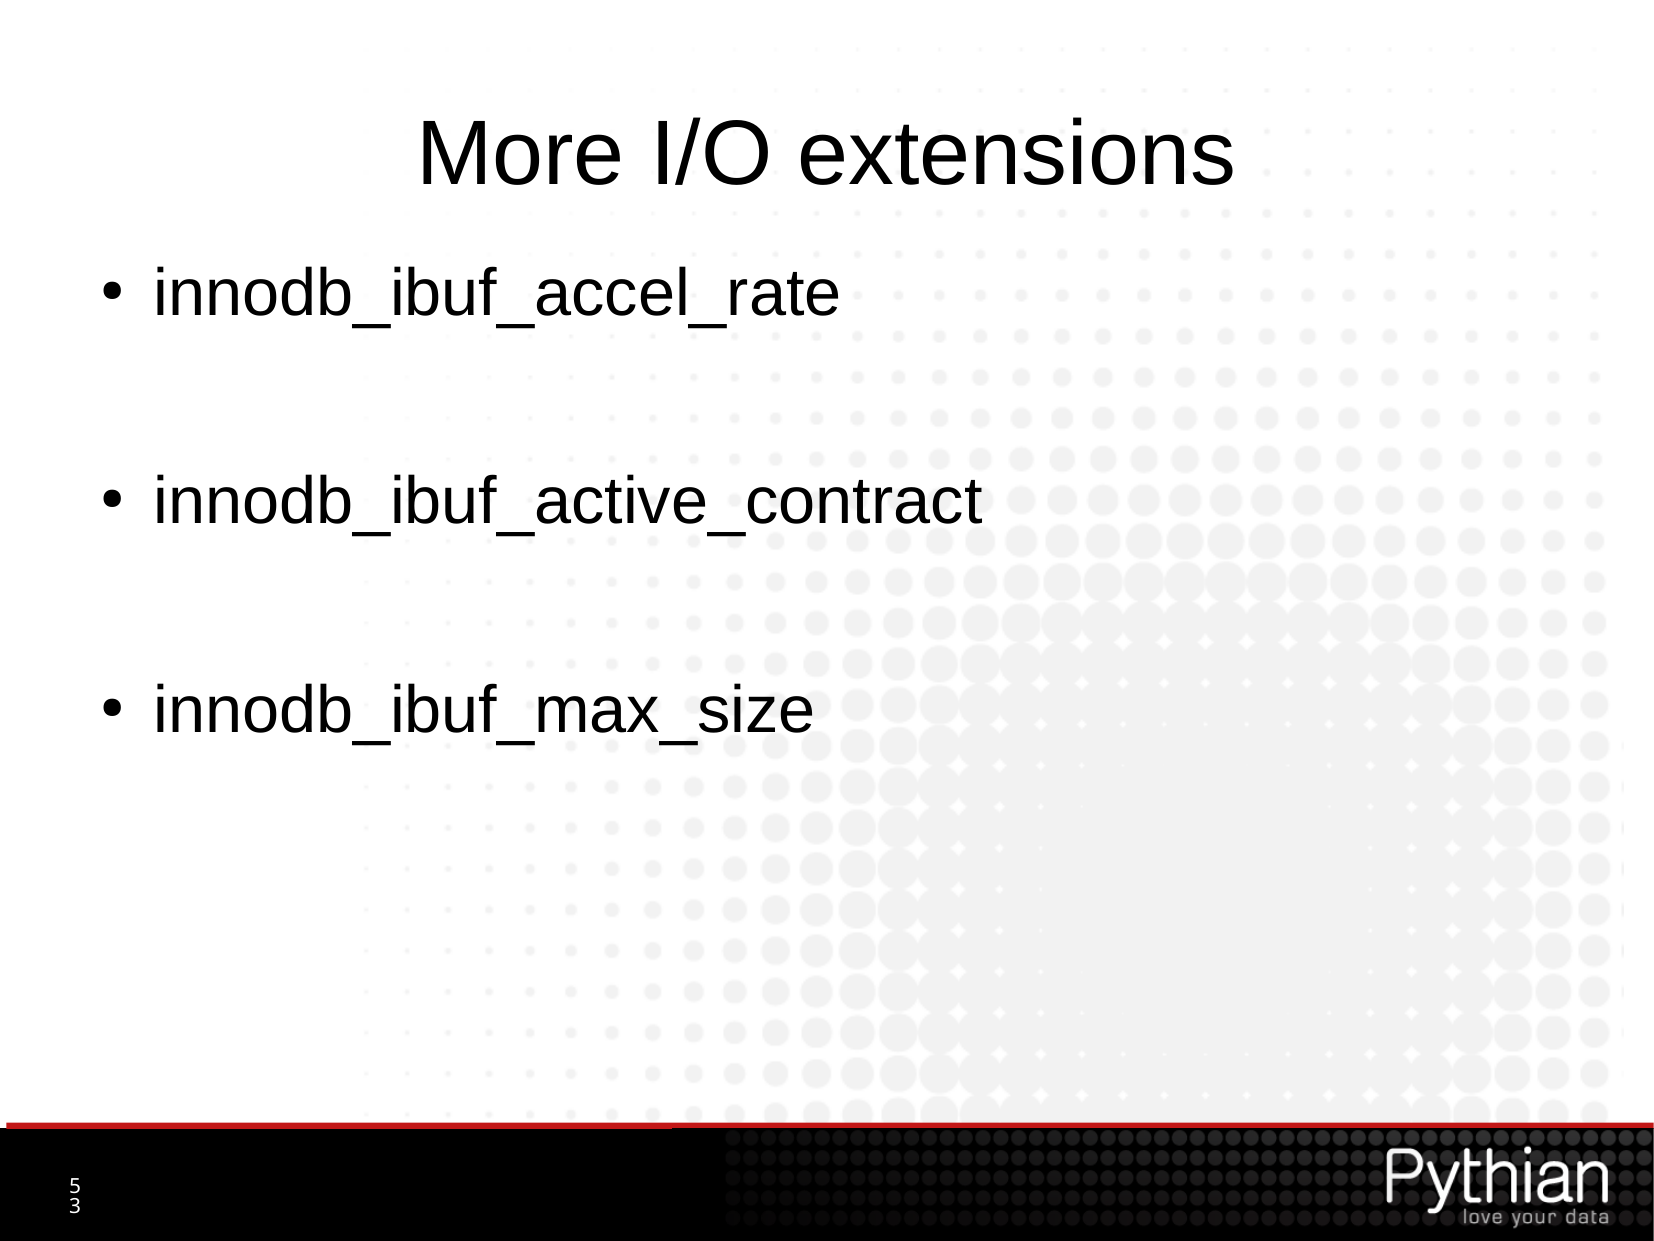

# More I/O extensions
innodb_ibuf_accel_rate
innodb_ibuf_active_contract
innodb_ibuf_max_size